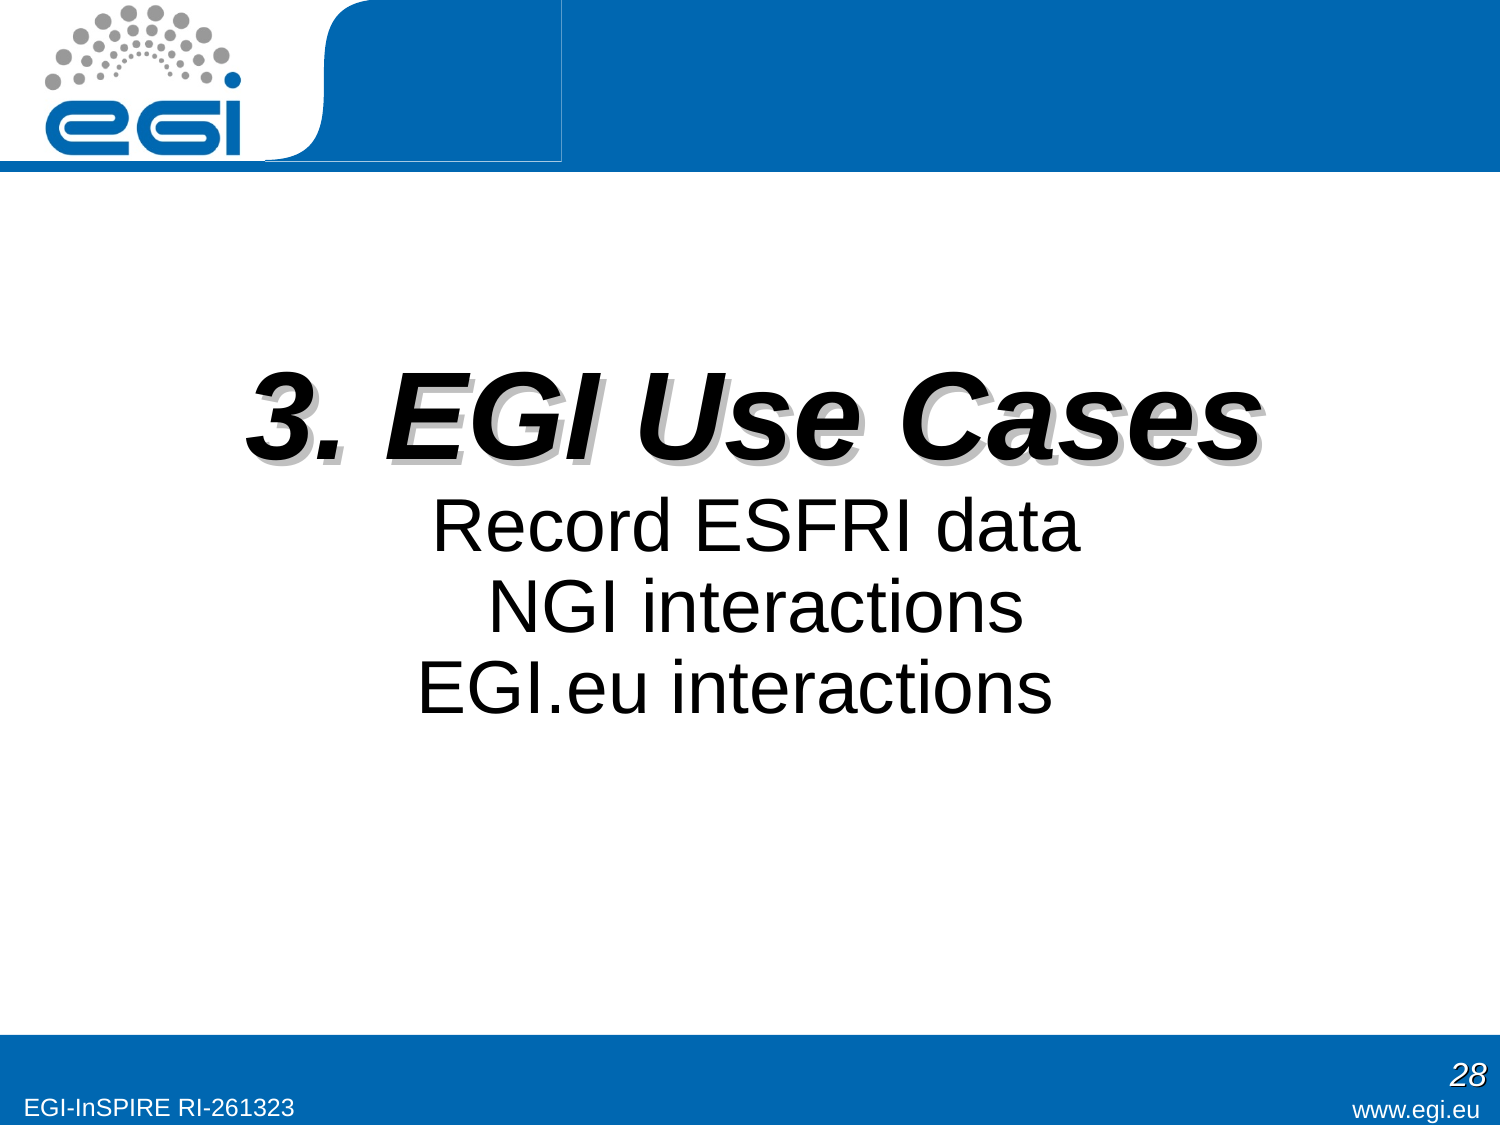

# 3. EGI Use Cases Record ESFRI data NGI interactions EGI.eu interactions
28